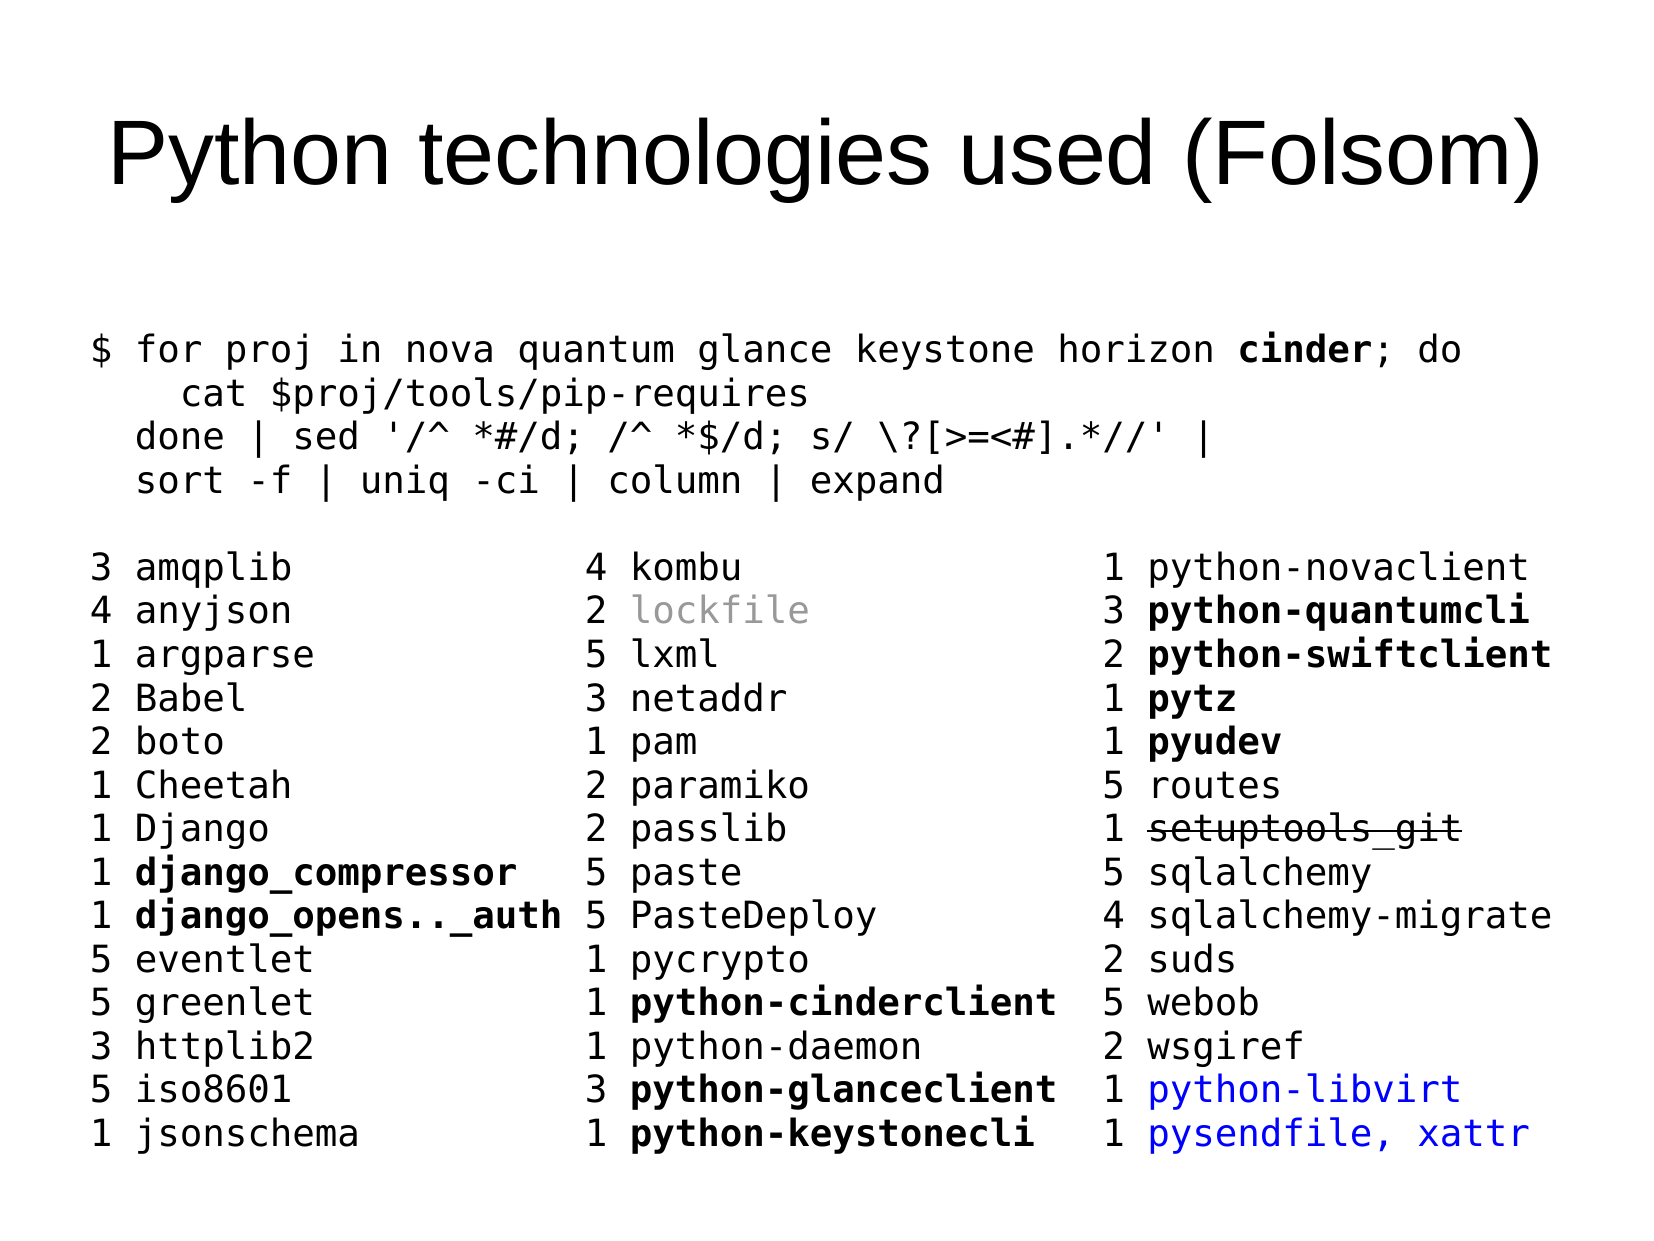

# Python technologies used (Folsom)
$ for proj in nova quantum glance keystone horizon cinder; do
 cat $proj/tools/pip-requires
 done | sed '/^ *#/d; /^ *$/d; s/ \?[>=<#].*//' |
 sort -f | uniq -ci | column | expand
3 amqplib 4 kombu 1 python-novaclient
4 anyjson 2 lockfile 3 python-quantumcli
1 argparse 5 lxml 2 python-swiftclient
2 Babel 3 netaddr 1 pytz
2 boto 1 pam 1 pyudev
1 Cheetah 2 paramiko 5 routes
1 Django 2 passlib 1 setuptools_git
1 django_compressor 5 paste 5 sqlalchemy
1 django_opens.._auth 5 PasteDeploy 4 sqlalchemy-migrate
5 eventlet 1 pycrypto 2 suds
5 greenlet 1 python-cinderclient 5 webob
3 httplib2 1 python-daemon 2 wsgiref
5 iso8601 3 python-glanceclient 1 python-libvirt
1 jsonschema 1 python-keystonecli 1 pysendfile, xattr